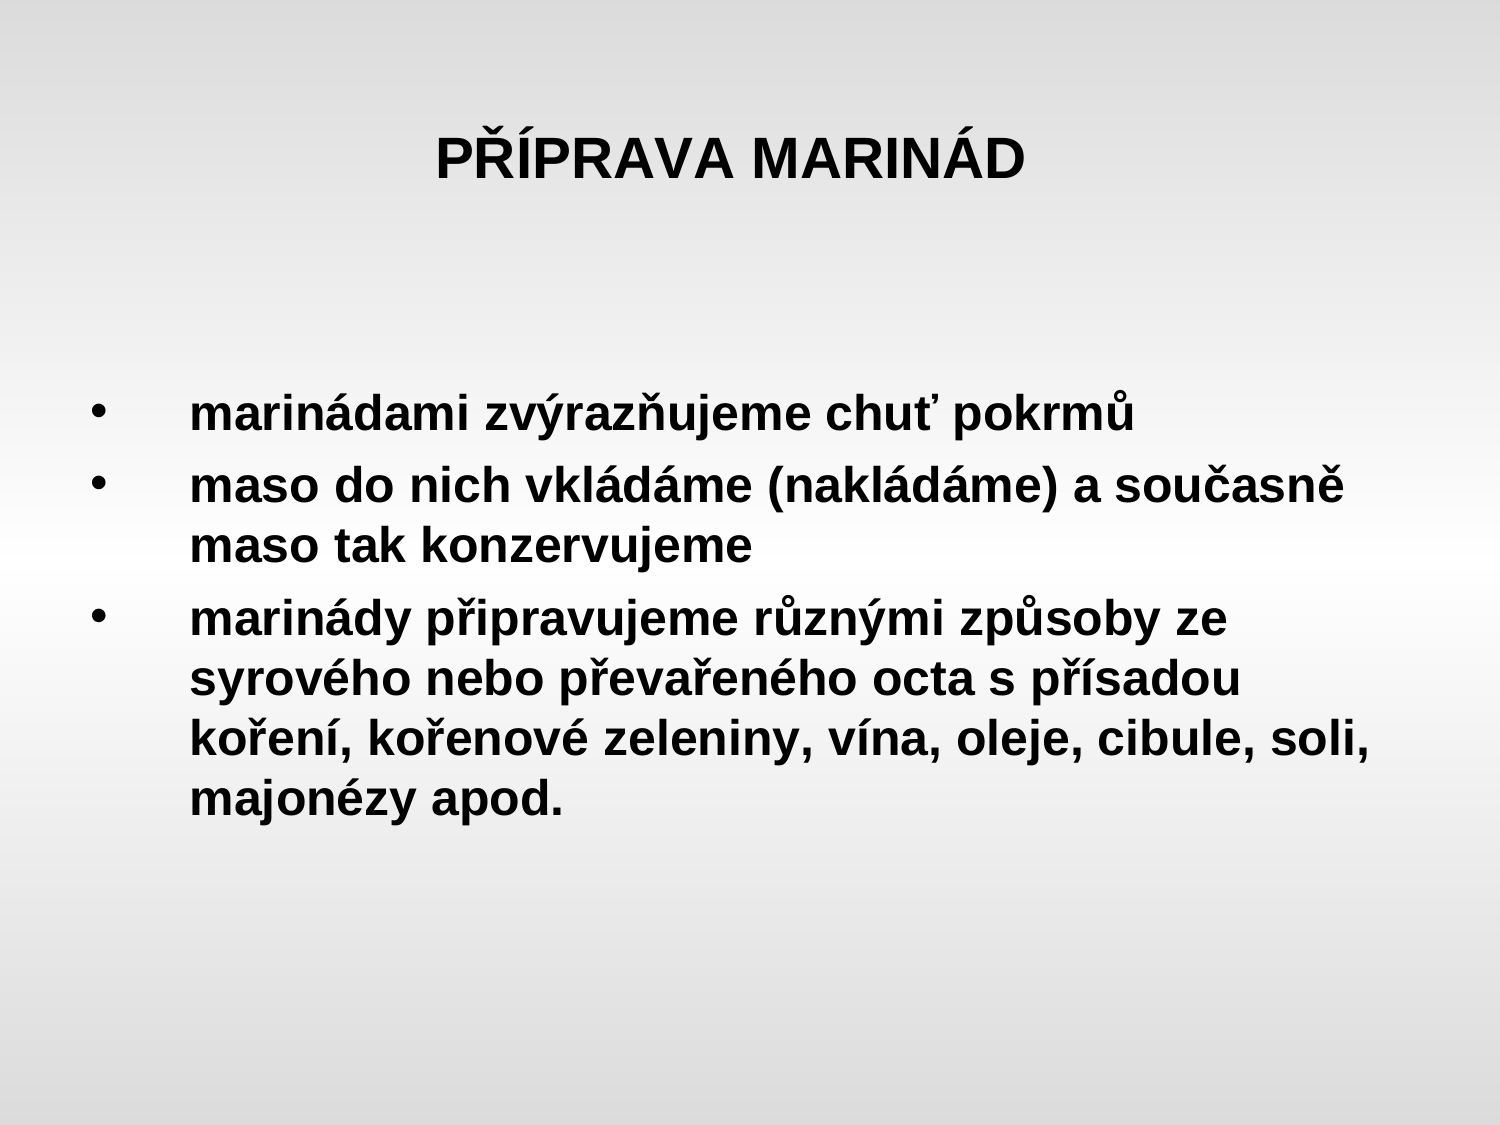

PŘÍPRAVA MARINÁD
# marinádami zvýrazňujeme chuť pokrmů
maso do nich vkládáme (nakládáme) a současně maso tak konzervujeme
marinády připravujeme různými způsoby ze syrového nebo převařeného octa s přísadou koření, kořenové zeleniny, vína, oleje, cibule, soli, majonézy apod.